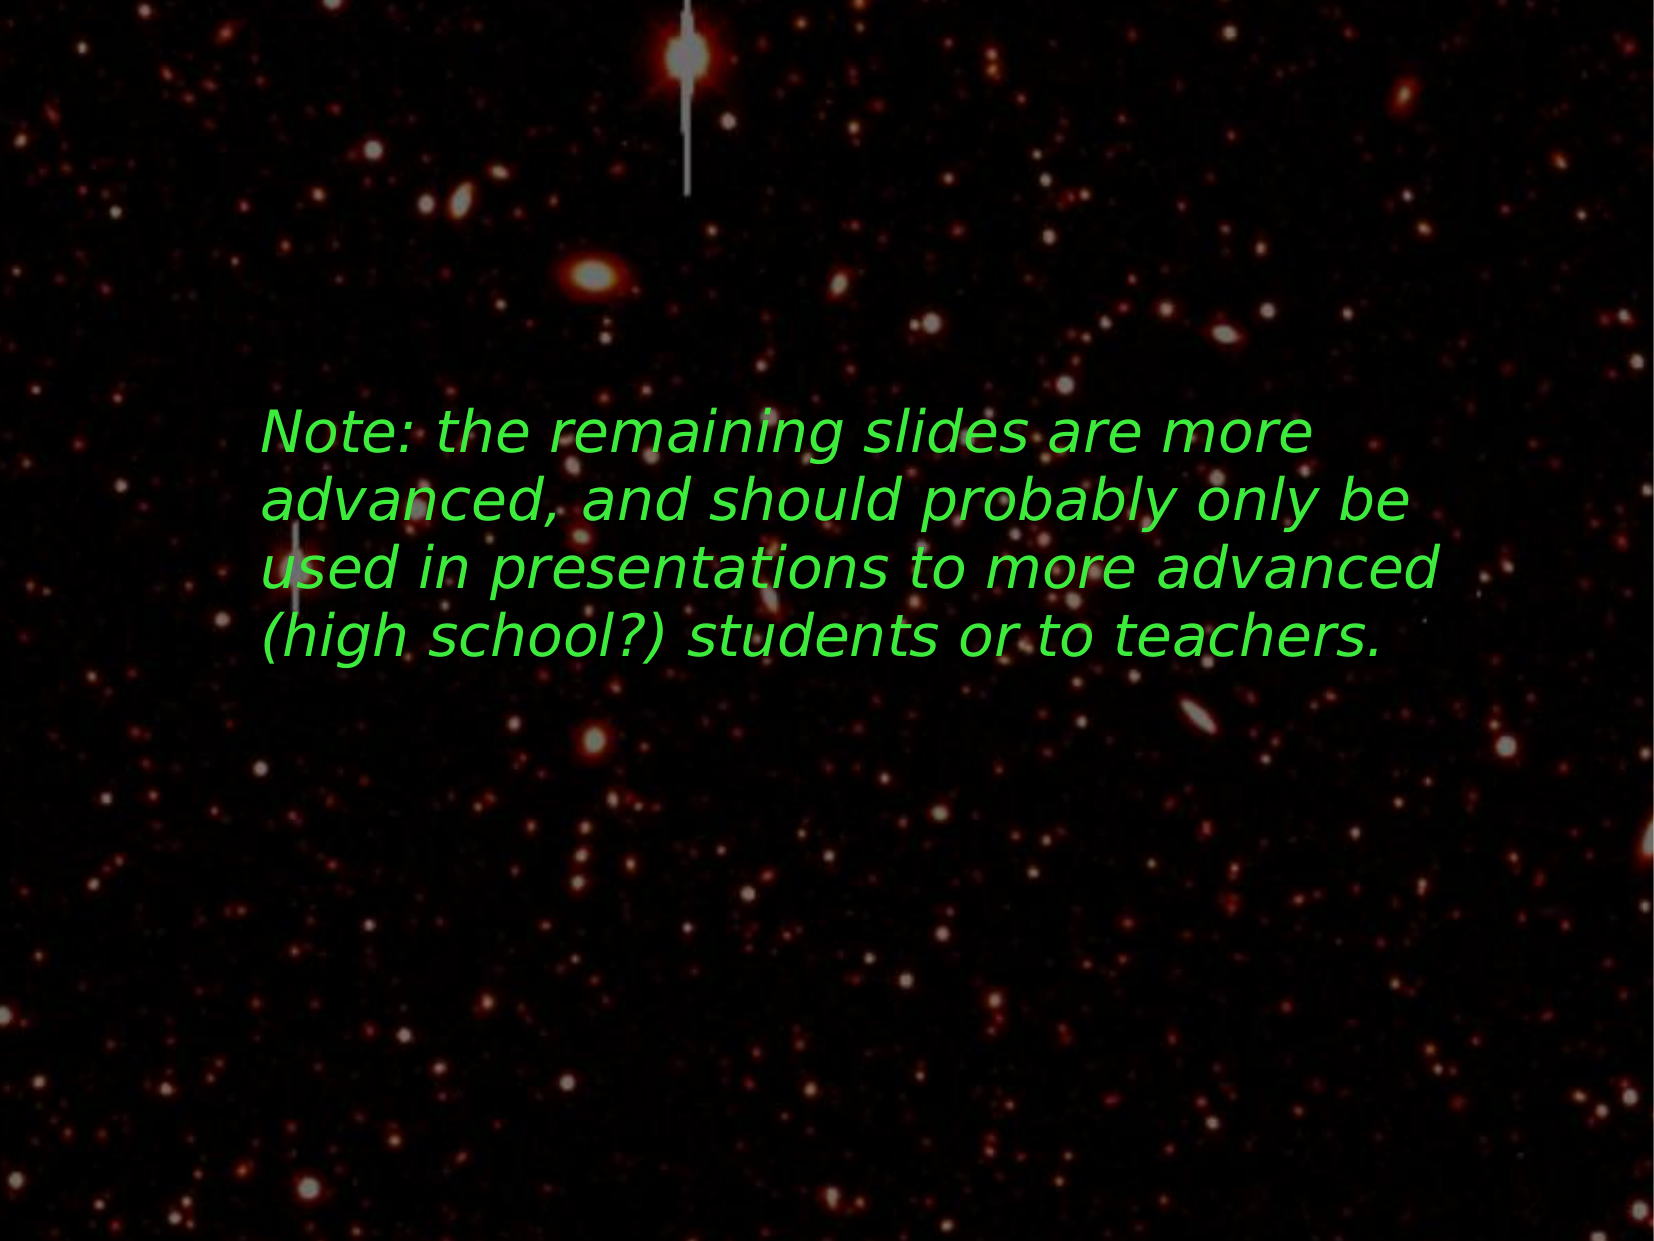

Note: the remaining slides are more advanced, and should probably only be used in presentations to more advanced (high school?) students or to teachers.